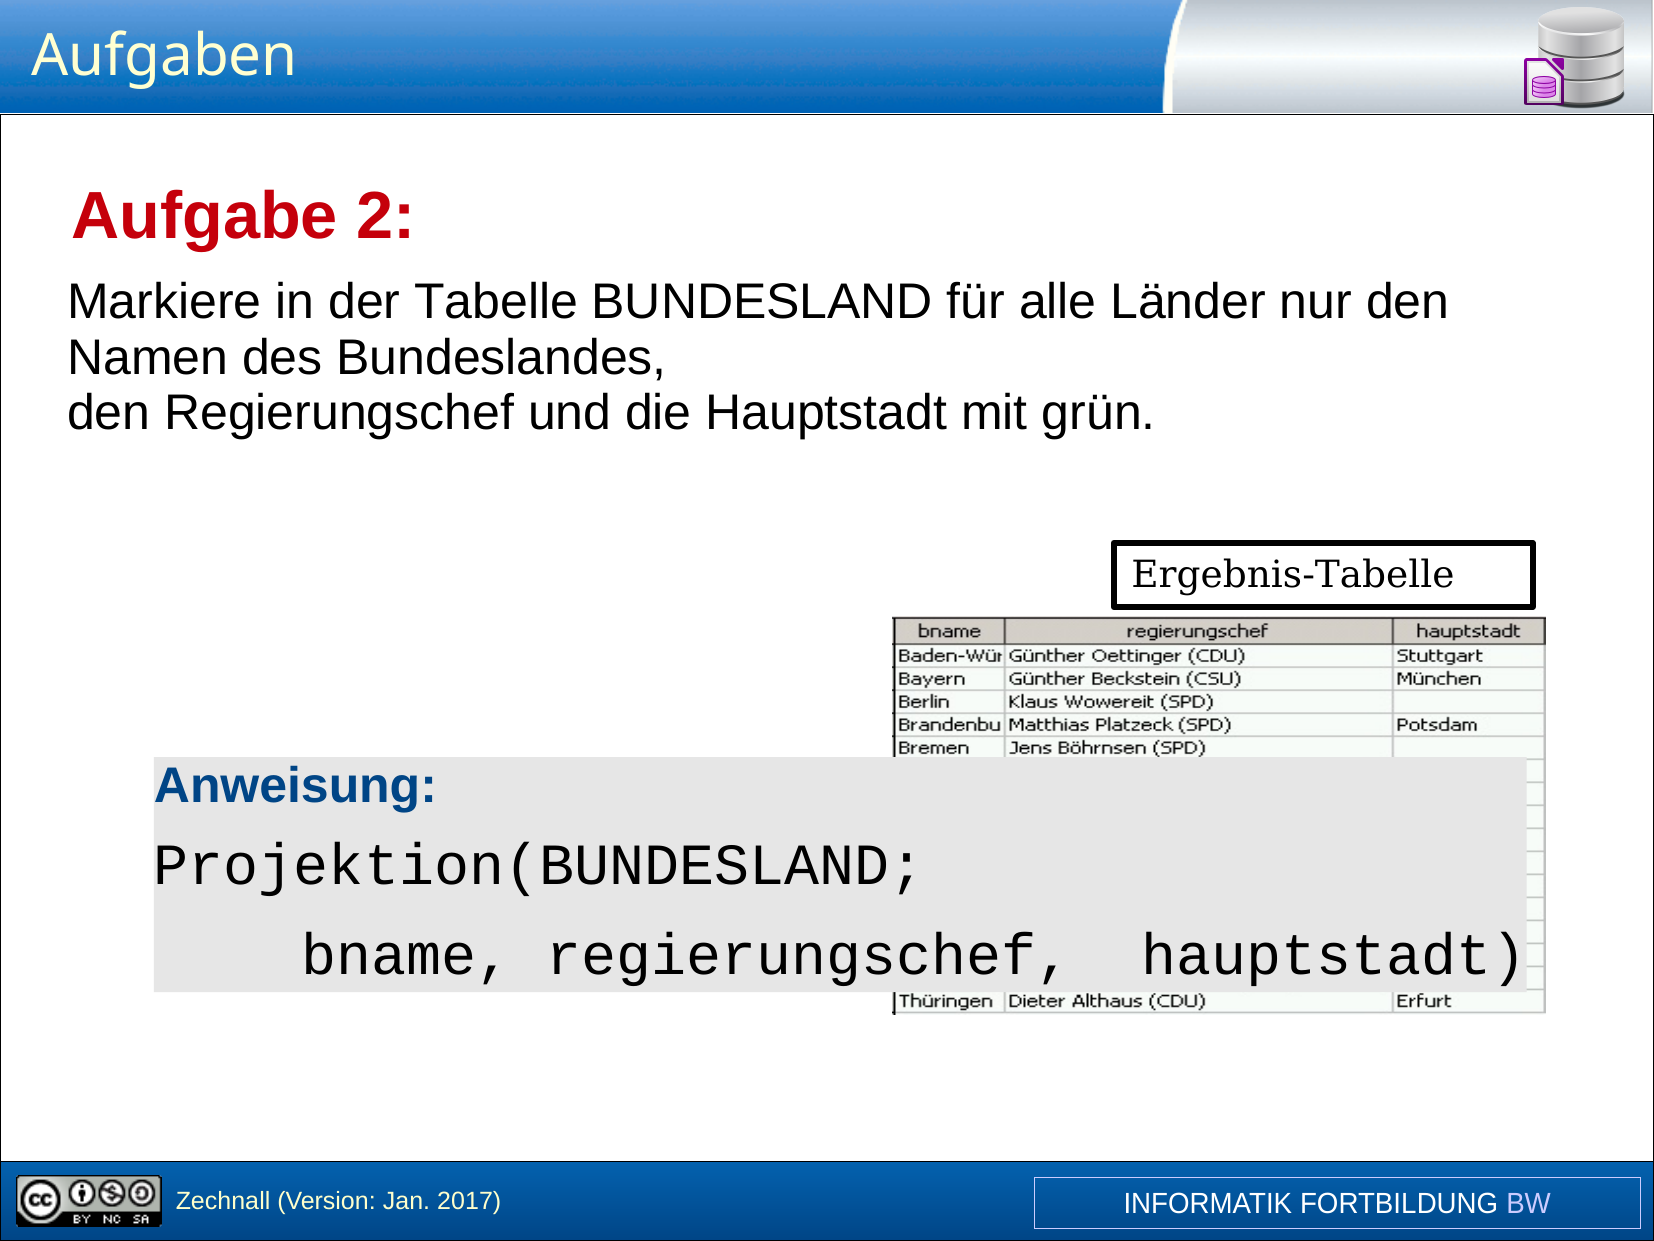

# Aufgaben
Aufgabe 2:
Markiere in der Tabelle BUNDESLAND für alle Länder nur den Namen des Bundeslandes,
den Regierungschef und die Hauptstadt mit grün.
Ergebnis-Tabelle
Anweisung:
Projektion(BUNDESLAND;
		bname, regierungschef, hauptstadt)